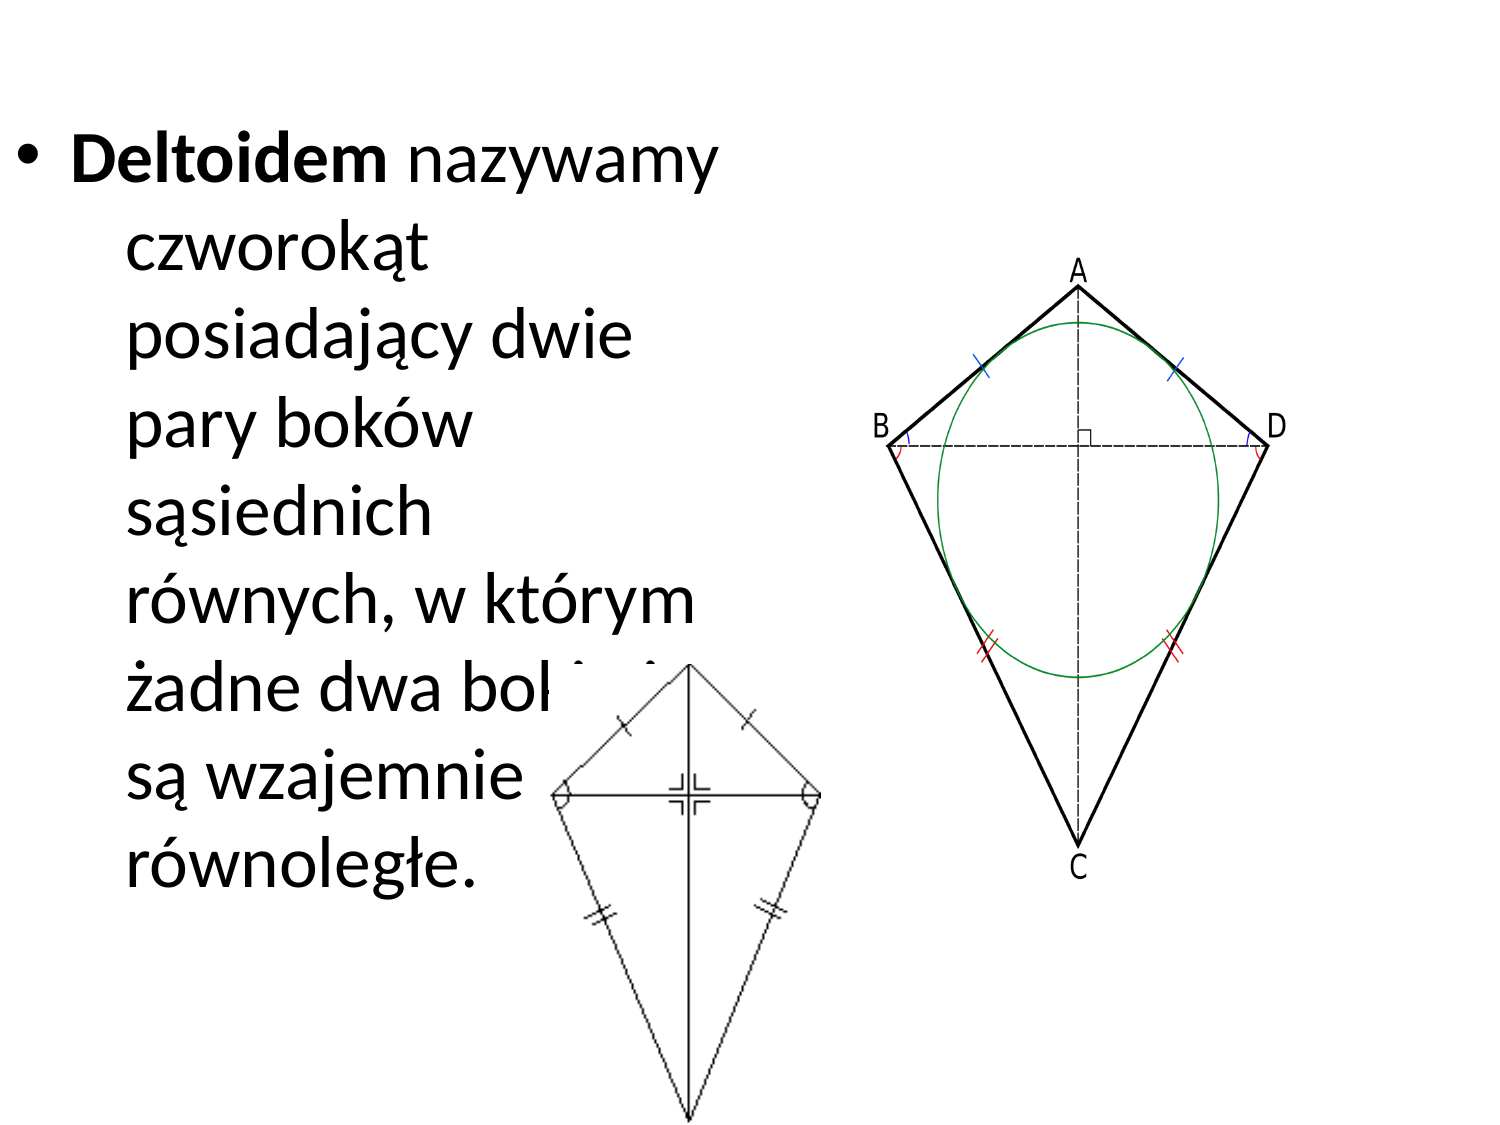

#
Deltoidem nazywamy czworokąt posiadający dwie pary boków sąsiednich równych, w którym żadne dwa boki nie są wzajemnie równoległe.